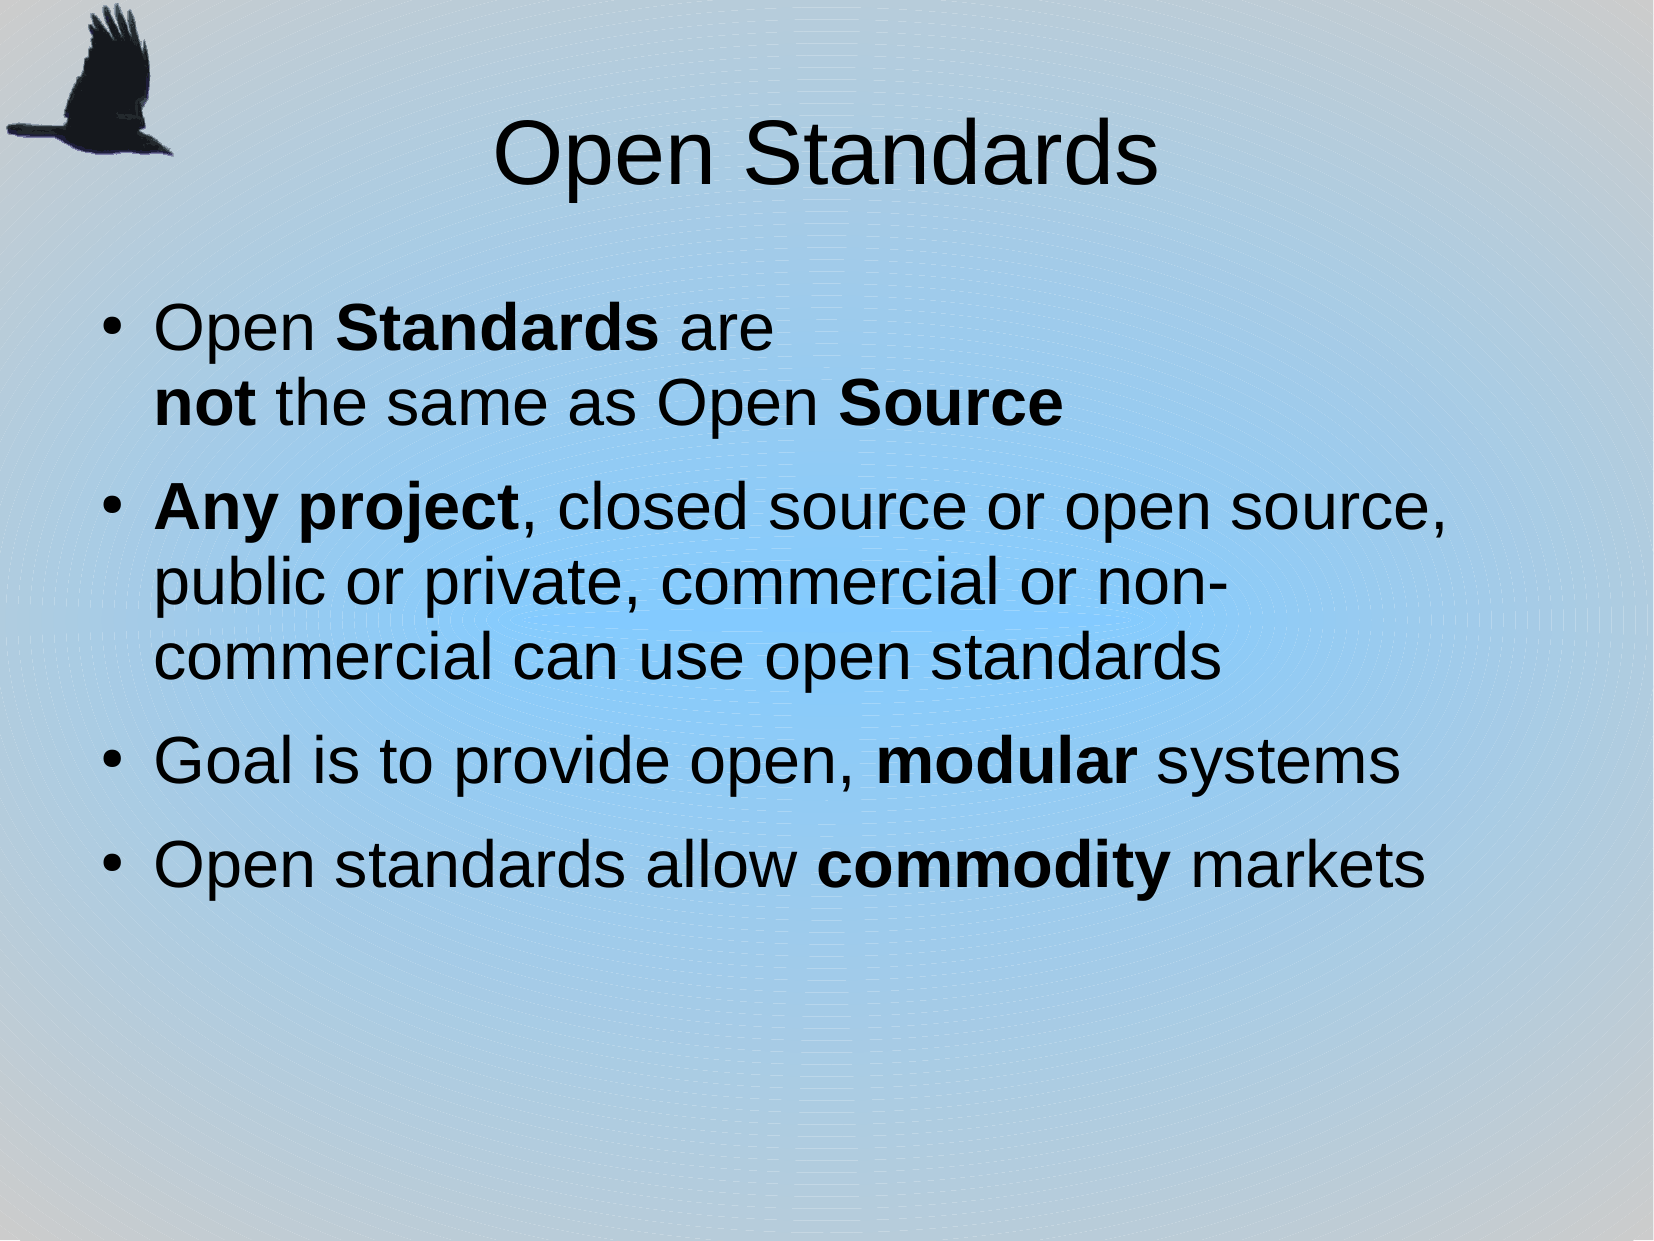

# Open Standards
Open Standards are
not the same as Open Source
Any project, closed source or open source, public or private, commercial or non-commercial can use open standards
Goal is to provide open, modular systems
Open standards allow commodity markets